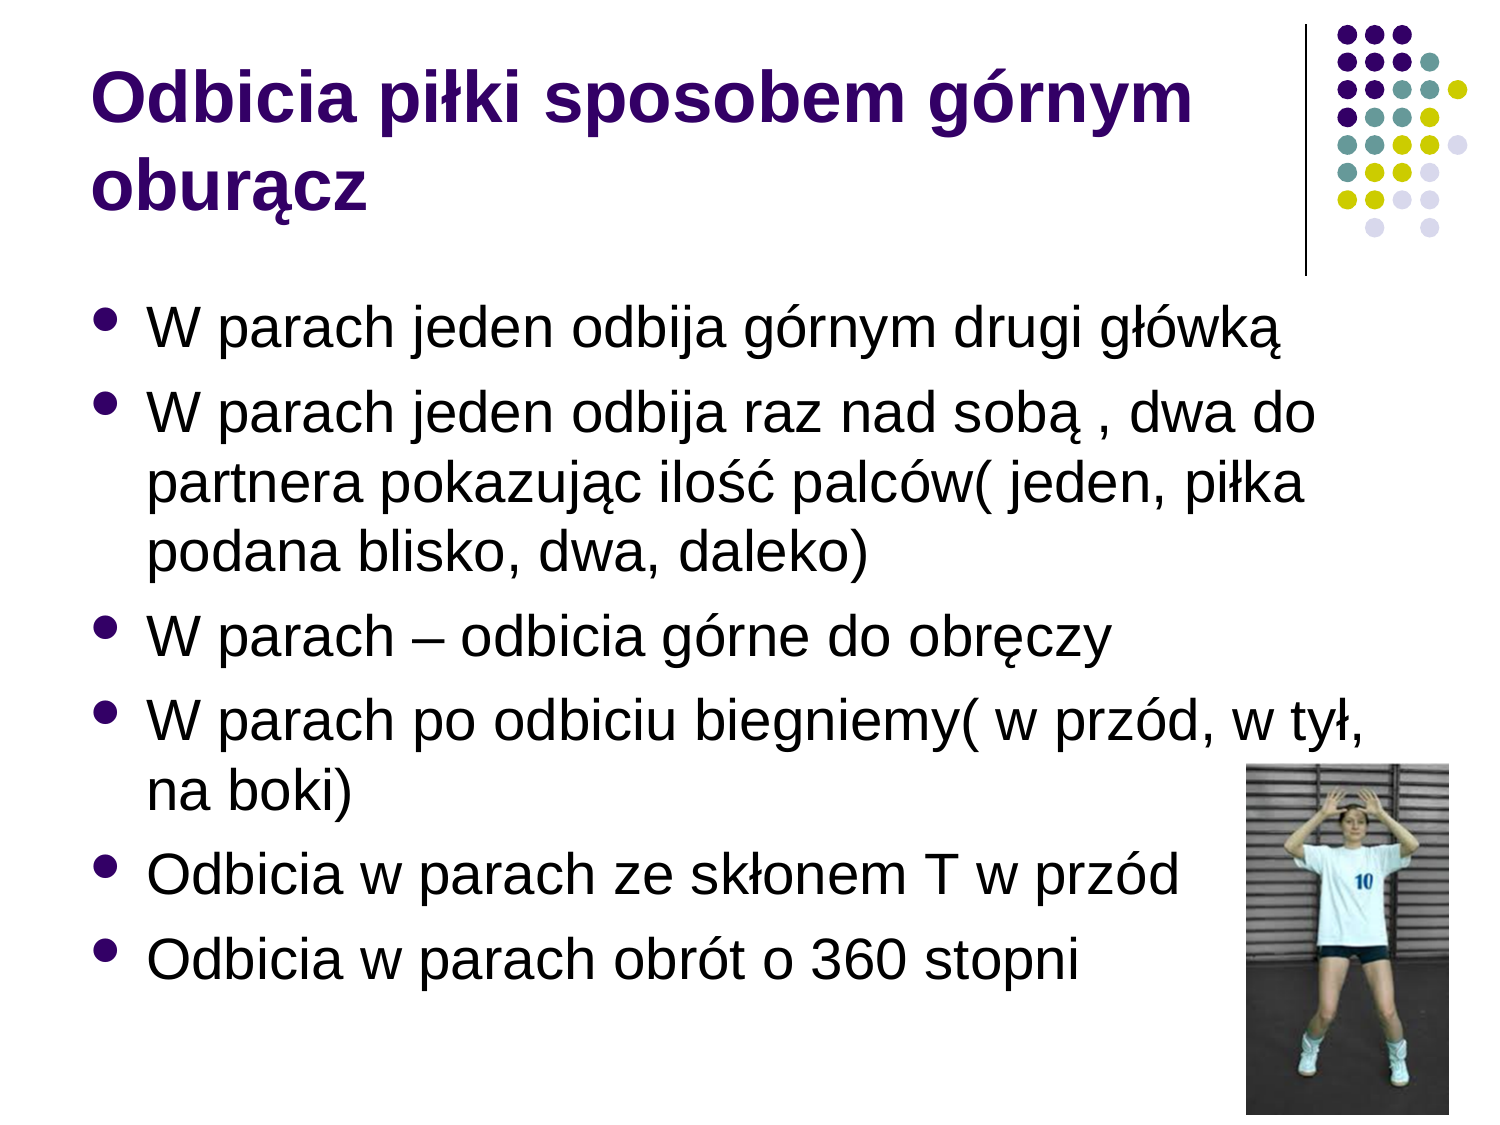

# Odbicia piłki sposobem górnym oburącz
W parach jeden odbija górnym drugi główką
W parach jeden odbija raz nad sobą , dwa do partnera pokazując ilość palców( jeden, piłka podana blisko, dwa, daleko)
W parach – odbicia górne do obręczy
W parach po odbiciu biegniemy( w przód, w tył, na boki)
Odbicia w parach ze skłonem T w przód
Odbicia w parach obrót o 360 stopni